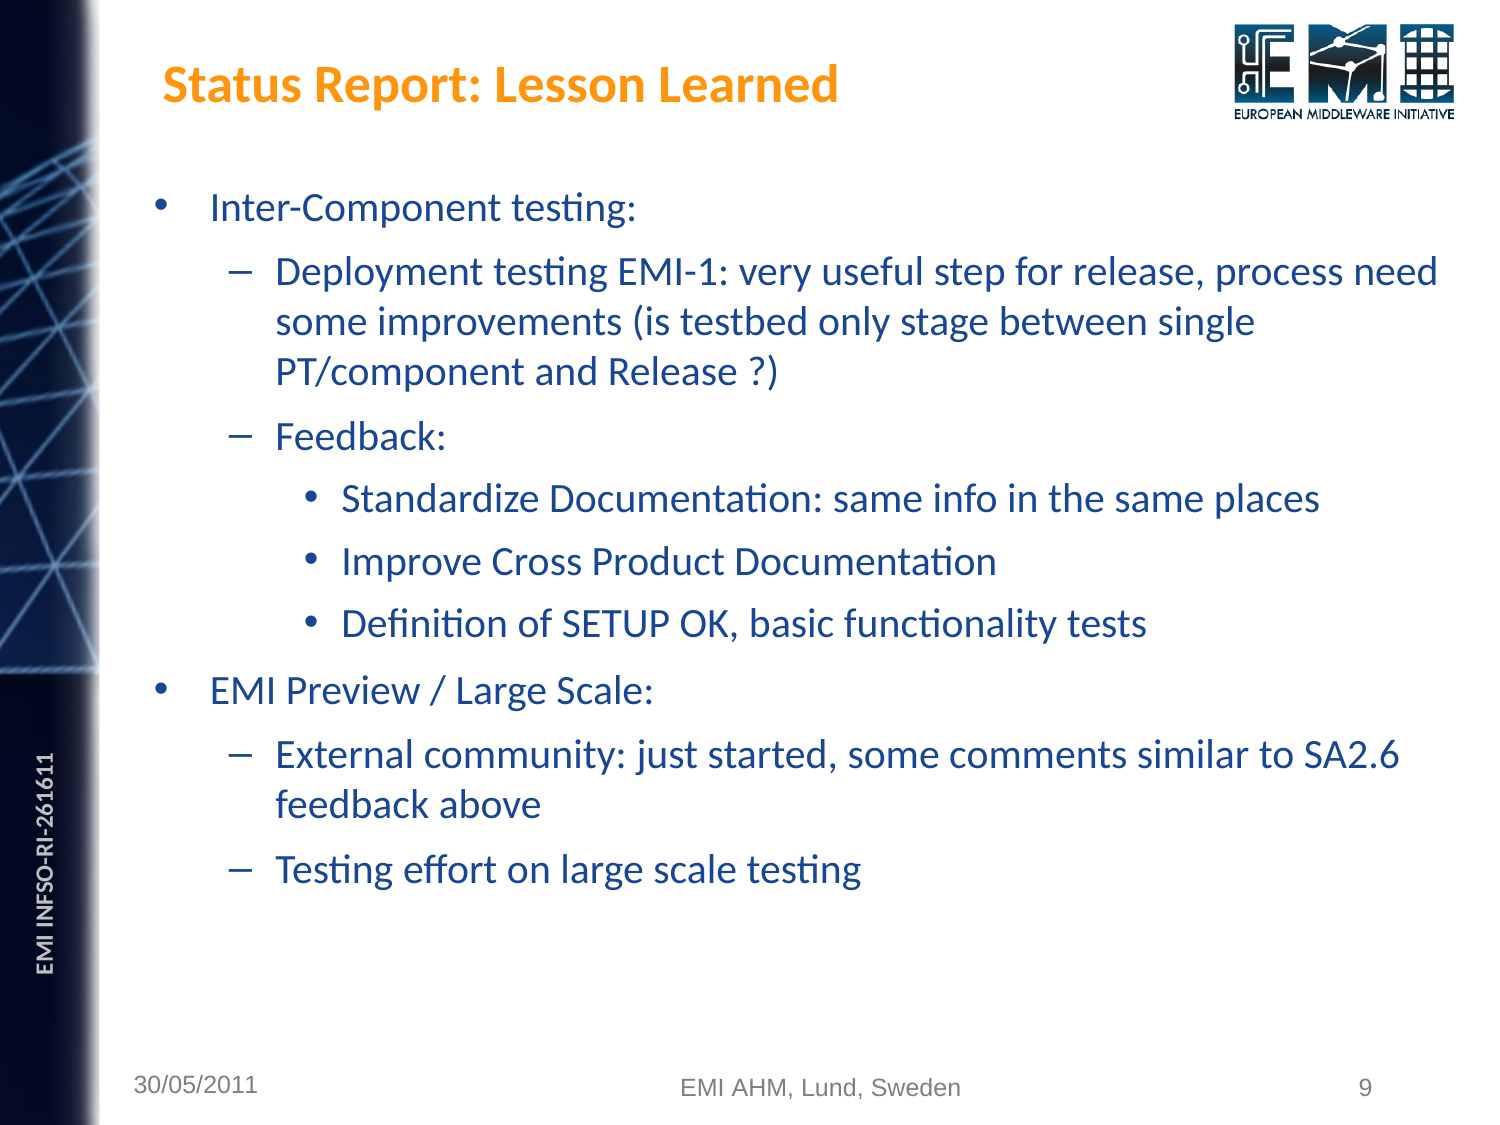

Status Report: Lesson Learned
# Inter-Component testing:
Deployment testing EMI-1: very useful step for release, process need some improvements (is testbed only stage between single PT/component and Release ?)
Feedback:
Standardize Documentation: same info in the same places
Improve Cross Product Documentation
Definition of SETUP OK, basic functionality tests
EMI Preview / Large Scale:
External community: just started, some comments similar to SA2.6 feedback above
Testing effort on large scale testing
30/05/2011
EMI AHM, Lund, Sweden